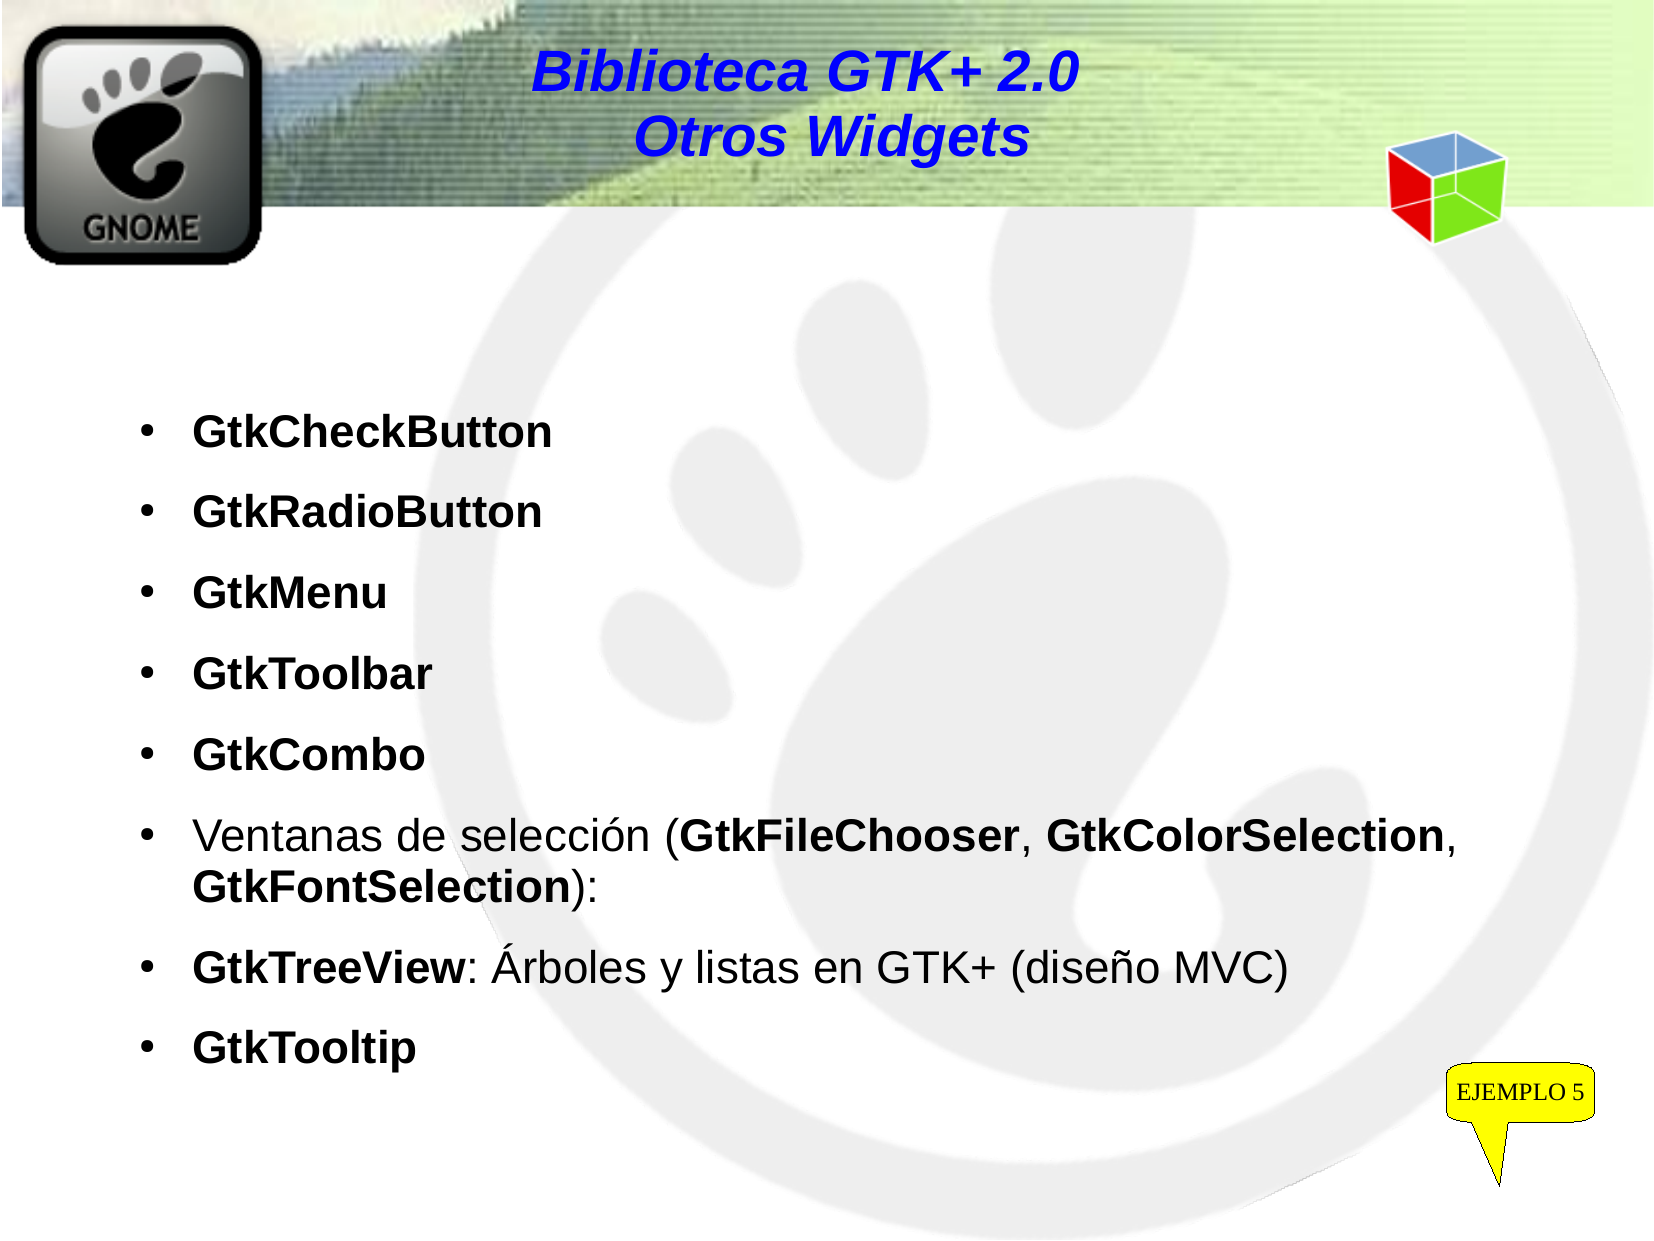

# Biblioteca GTK+ 2.0 Otros Widgets
GtkCheckButton
GtkRadioButton
GtkMenu
GtkToolbar
GtkCombo
Ventanas de selección (GtkFileChooser, GtkColorSelection, GtkFontSelection):
GtkTreeView: Árboles y listas en GTK+ (diseño MVC)
GtkTooltip
EJEMPLO 5